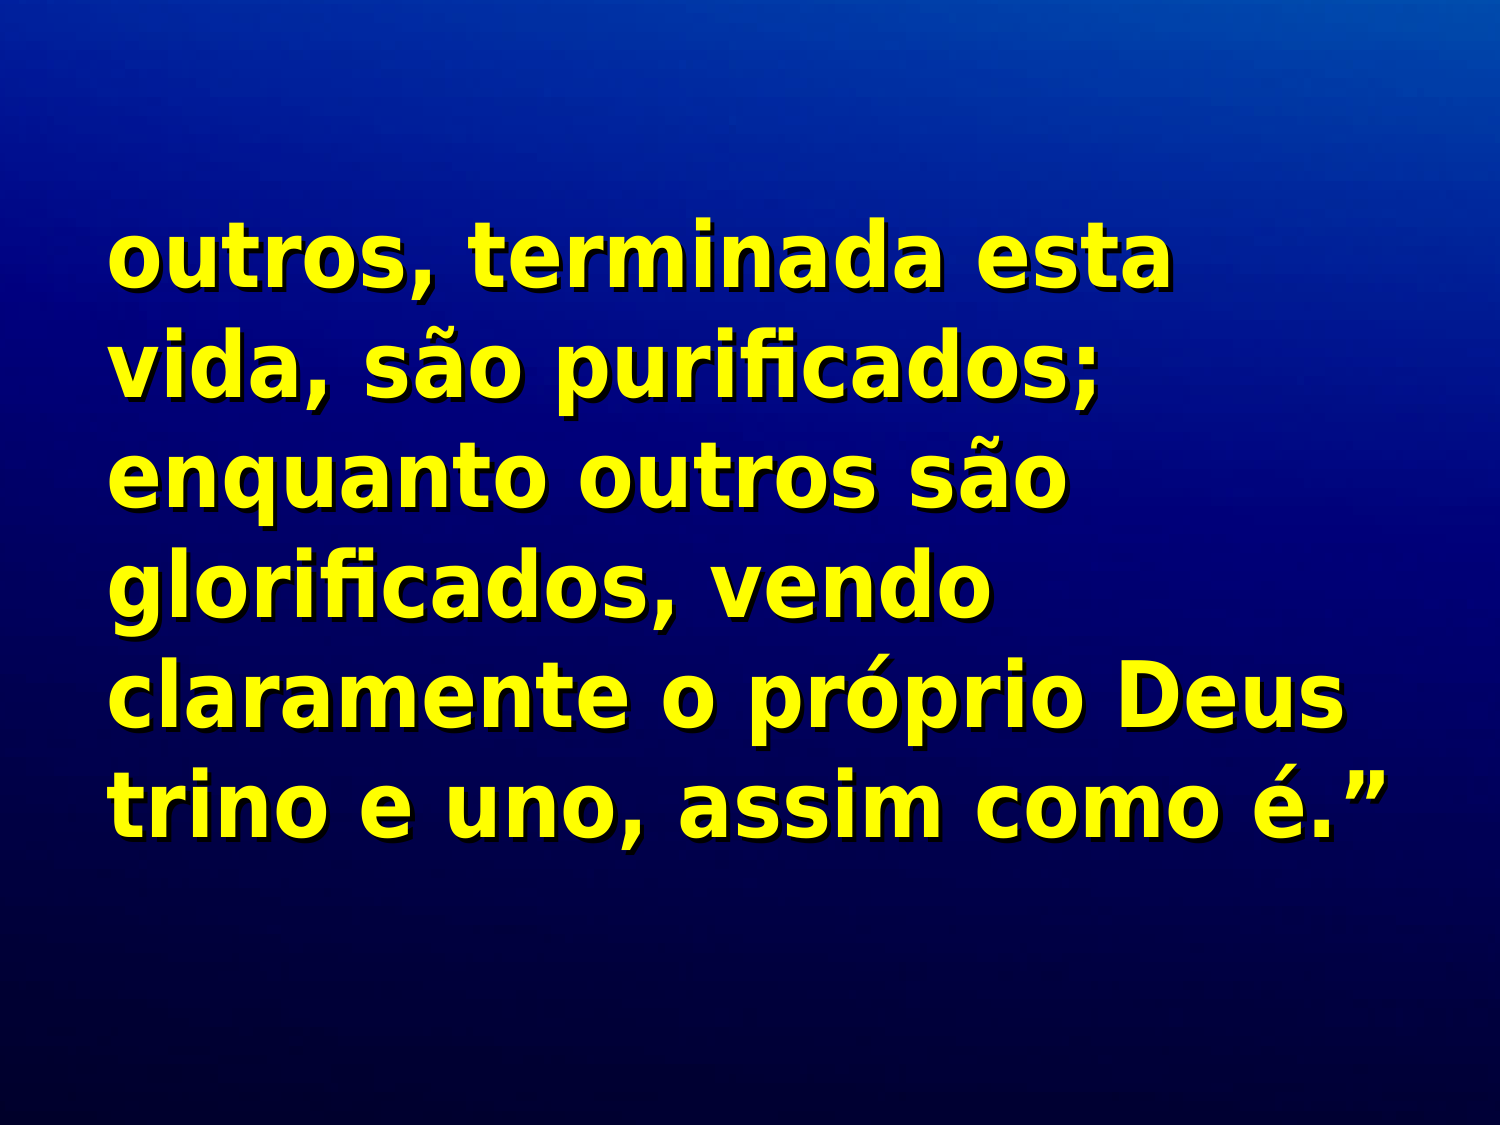

outros, terminada esta vida, são purificados; enquanto outros são glorificados, vendo claramente o próprio Deus trino e uno, assim como é.”